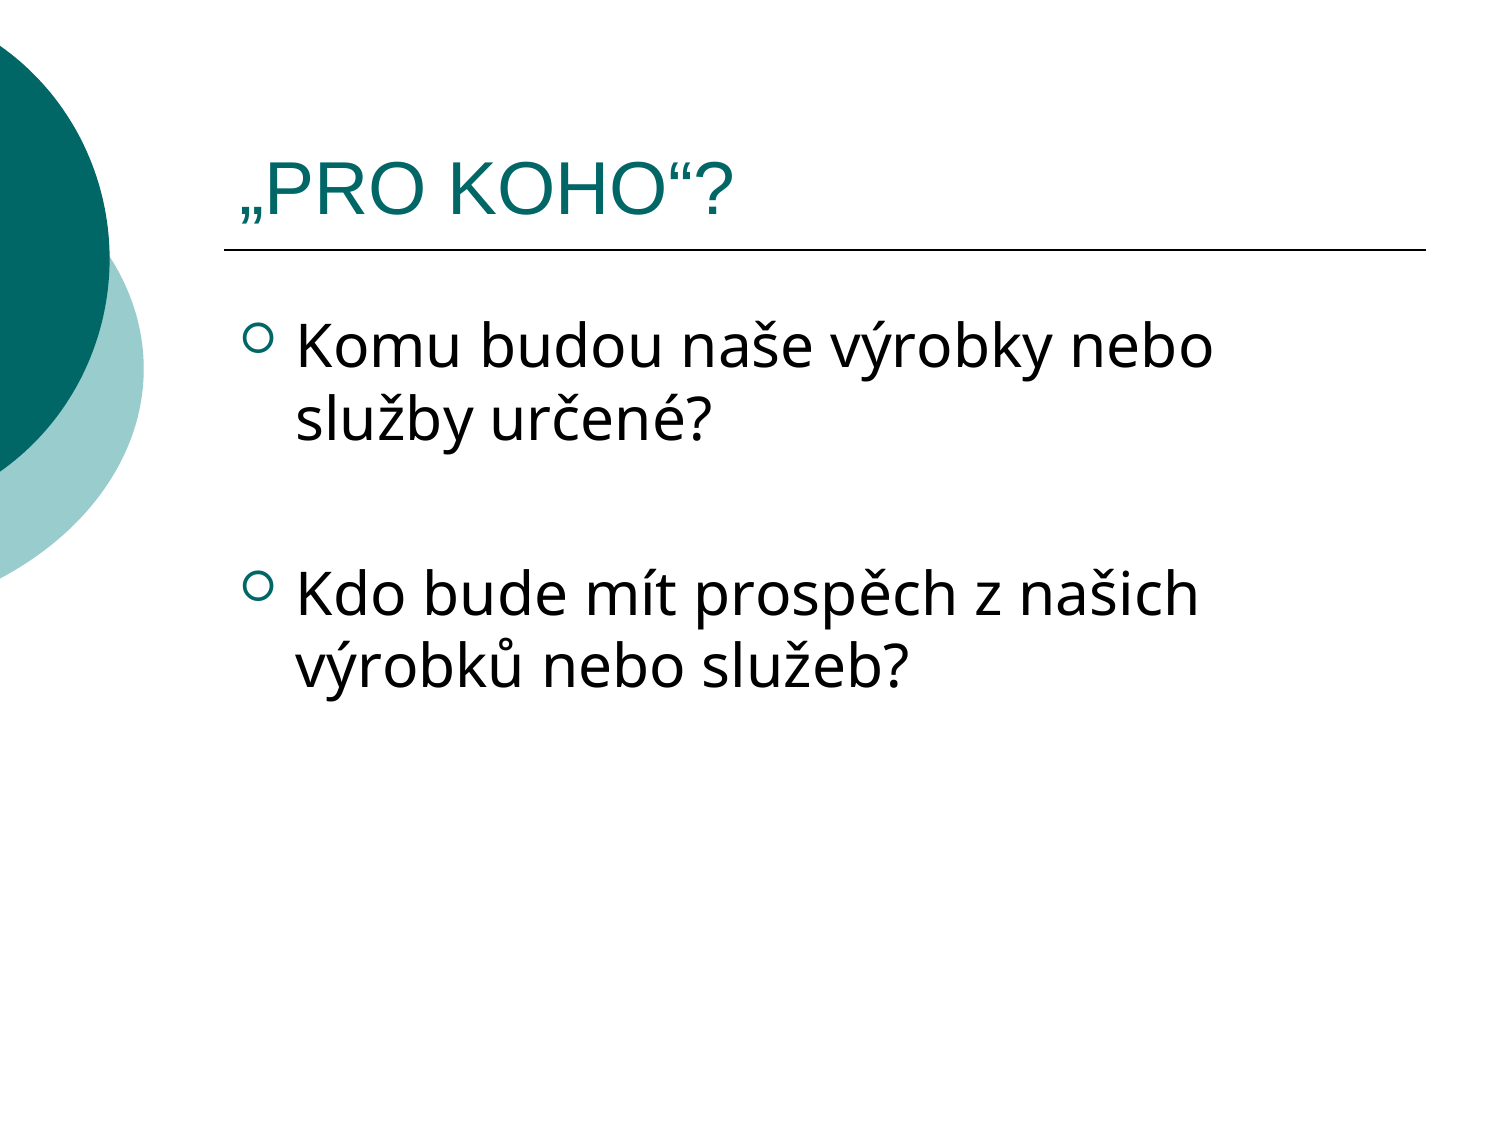

# „PRO KOHO“?
Komu budou naše výrobky nebo služby určené?
Kdo bude mít prospěch z našich výrobků nebo služeb?